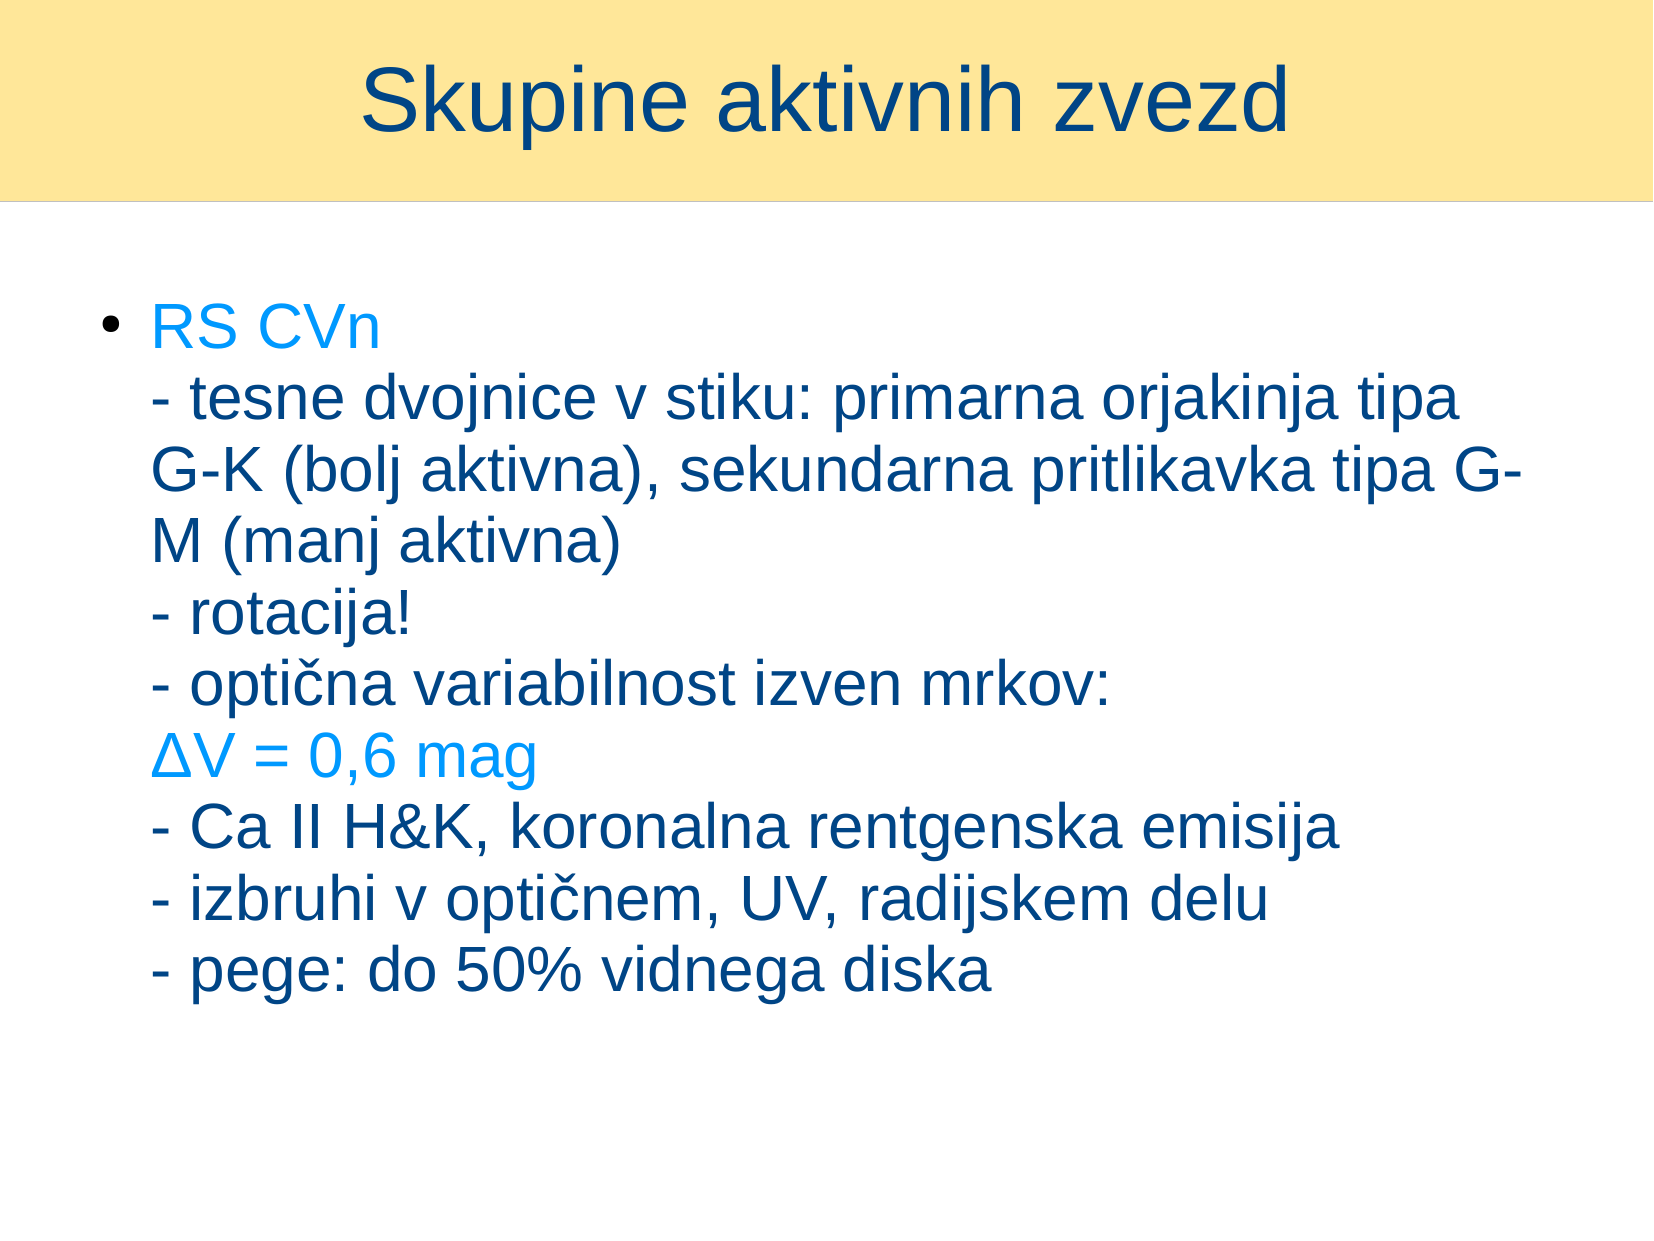

# Skupine aktivnih zvezd
RS CVn
- tesne dvojnice v stiku: primarna orjakinja tipa G-K (bolj aktivna), sekundarna pritlikavka tipa G-M (manj aktivna)
- rotacija!
- optična variabilnost izven mrkov:
ΔV = 0,6 mag
- Ca II H&K, koronalna rentgenska emisija
- izbruhi v optičnem, UV, radijskem delu
- pege: do 50% vidnega diska